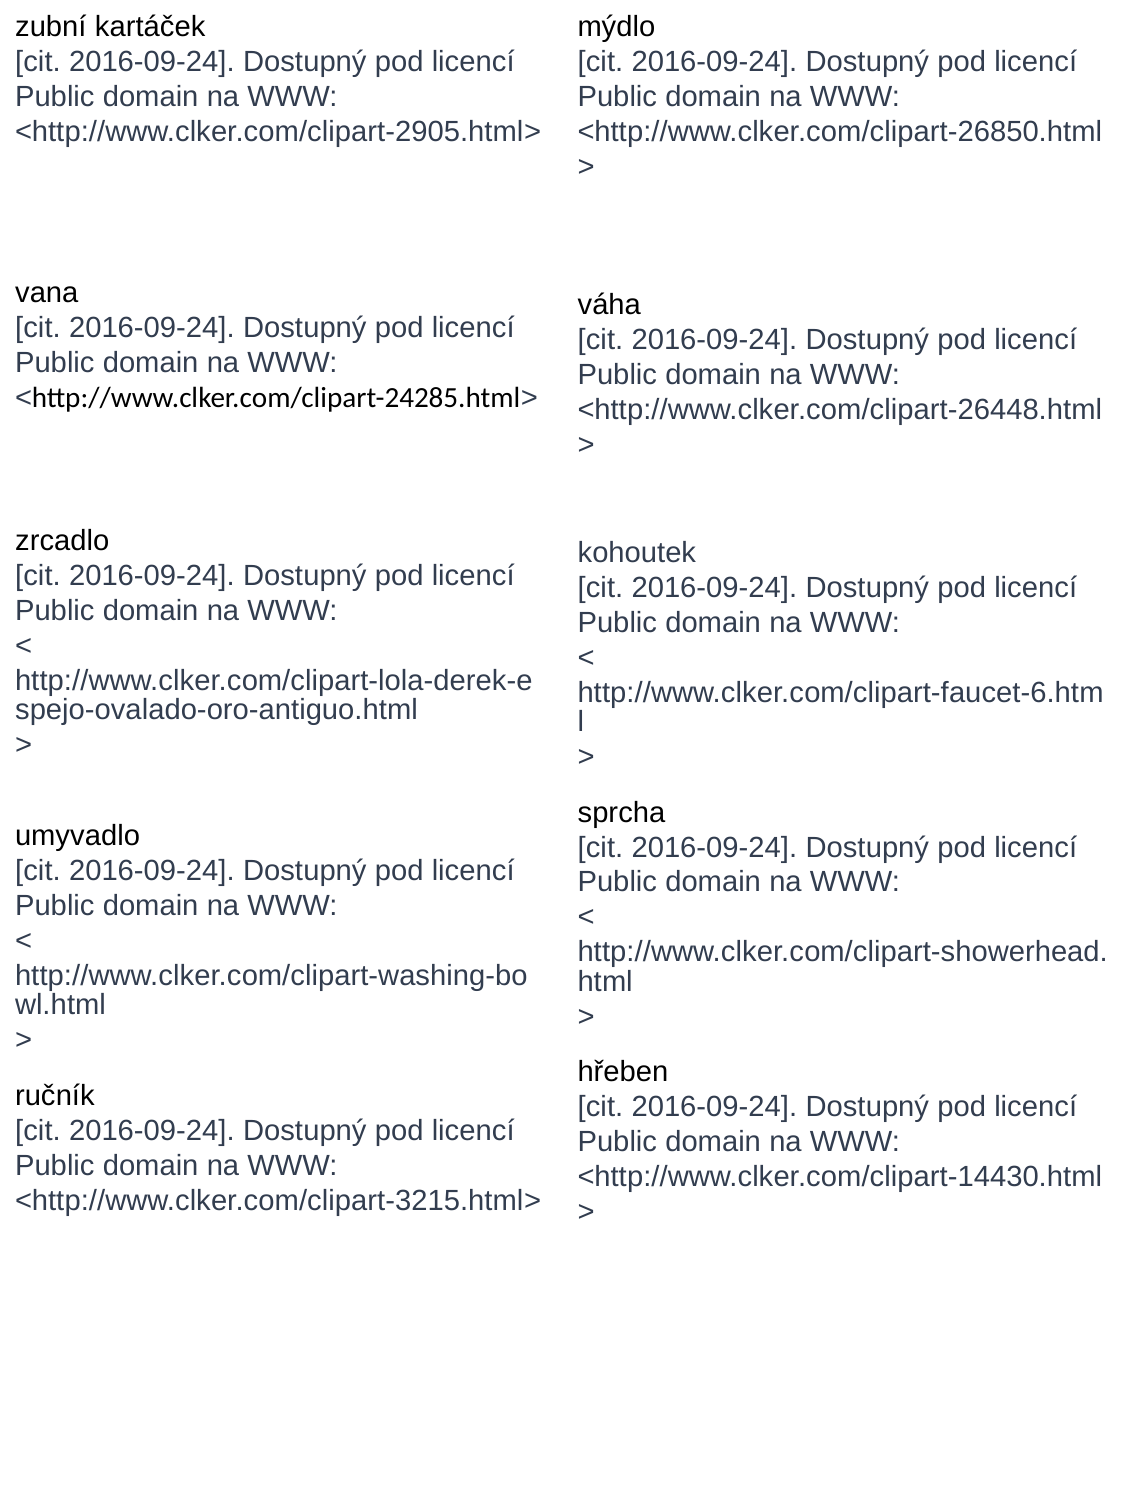

zubní kartáček
[cit. 2016-09-24]. Dostupný pod licencí Public domain na WWW:
<http://www.clker.com/clipart-2905.html>
mýdlo
[cit. 2016-09-24]. Dostupný pod licencí Public domain na WWW:
<http://www.clker.com/clipart-26850.html>
vana
[cit. 2016-09-24]. Dostupný pod licencí Public domain na WWW:
<http://www.clker.com/clipart-24285.html>
váha
[cit. 2016-09-24]. Dostupný pod licencí Public domain na WWW:
<http://www.clker.com/clipart-26448.html>
zrcadlo
[cit. 2016-09-24]. Dostupný pod licencí Public domain na WWW:
<http://www.clker.com/clipart-lola-derek-espejo-ovalado-oro-antiguo.html>
kohoutek
[cit. 2016-09-24]. Dostupný pod licencí Public domain na WWW:
<http://www.clker.com/clipart-faucet-6.html>
sprcha
[cit. 2016-09-24]. Dostupný pod licencí Public domain na WWW:
<http://www.clker.com/clipart-showerhead.html>
umyvadlo
[cit. 2016-09-24]. Dostupný pod licencí Public domain na WWW:
<http://www.clker.com/clipart-washing-bowl.html>
hřeben
[cit. 2016-09-24]. Dostupný pod licencí Public domain na WWW:
<http://www.clker.com/clipart-14430.html>
ručník
[cit. 2016-09-24]. Dostupný pod licencí Public domain na WWW:
<http://www.clker.com/clipart-3215.html>